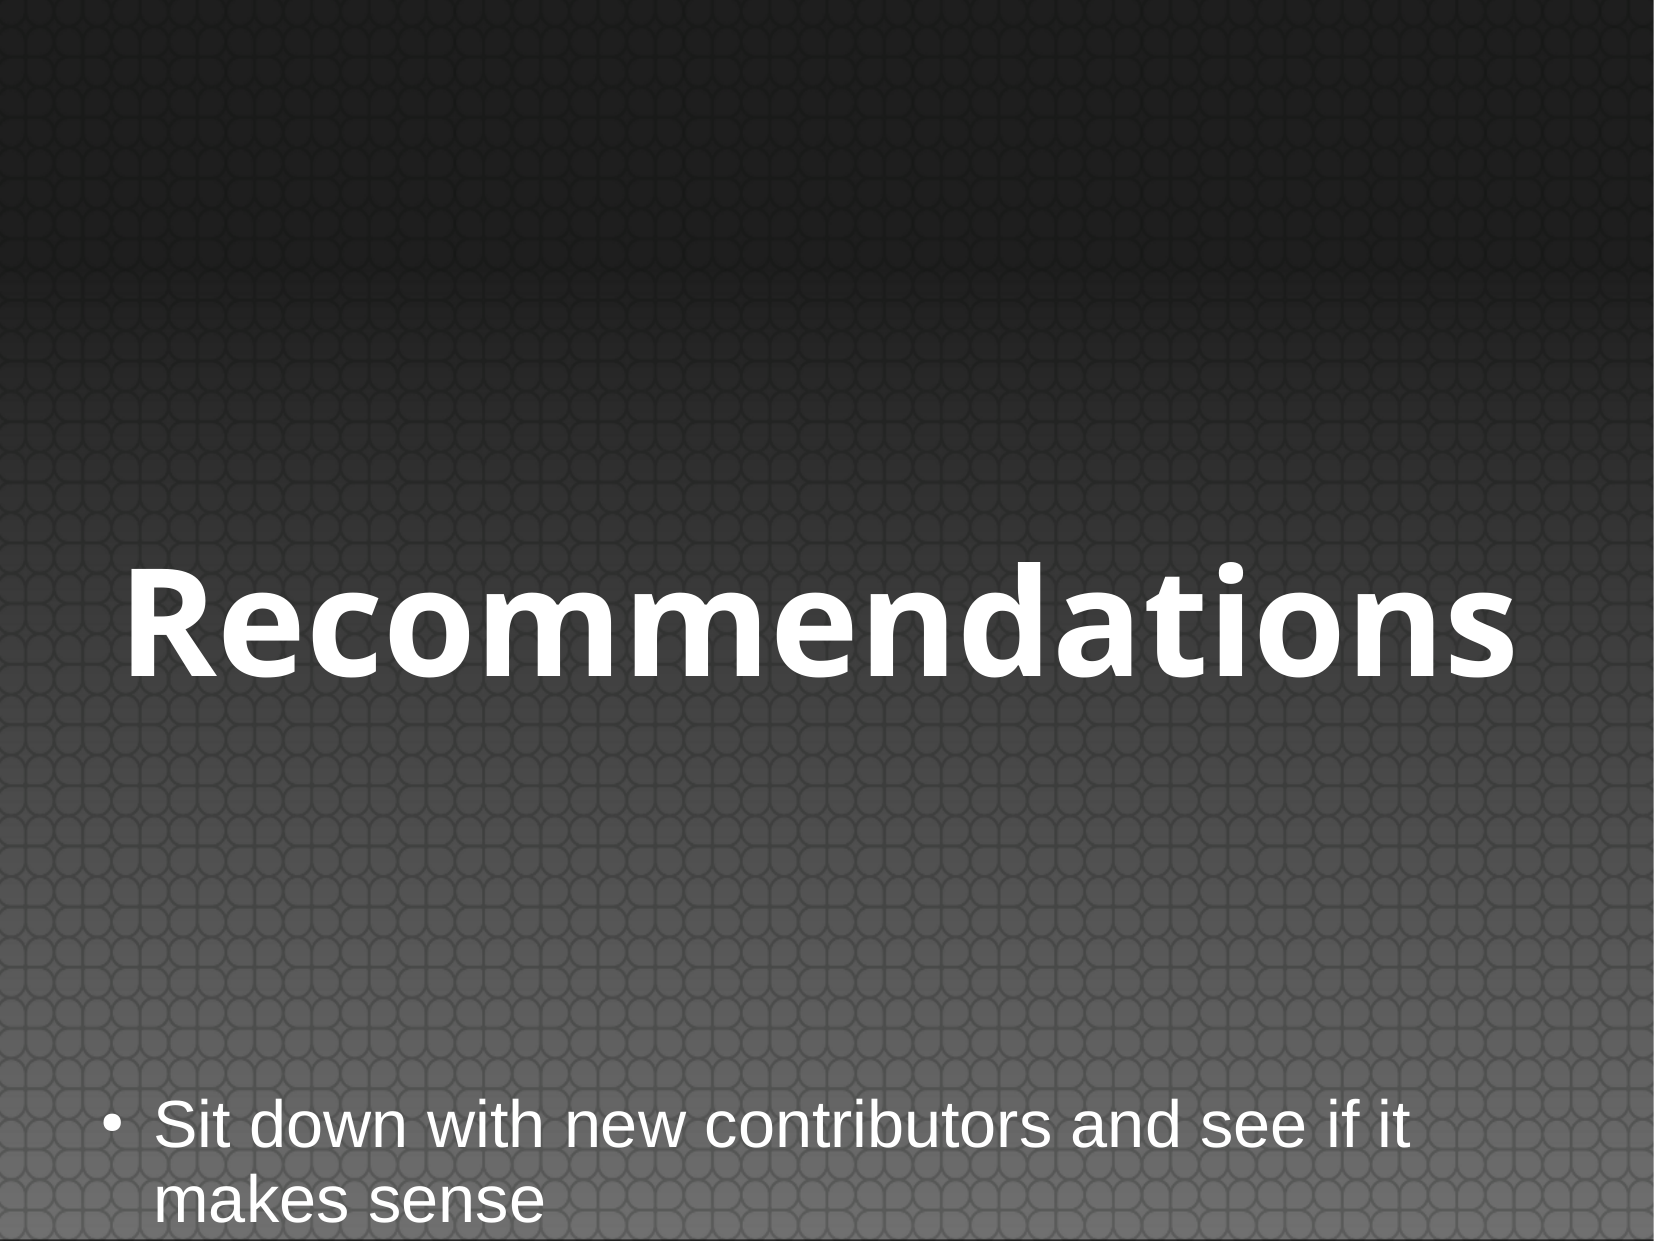

# Recommendations
Sit down with new contributors and see if it makes sense
Label bugs as bitesize
Try the OpenHatch site